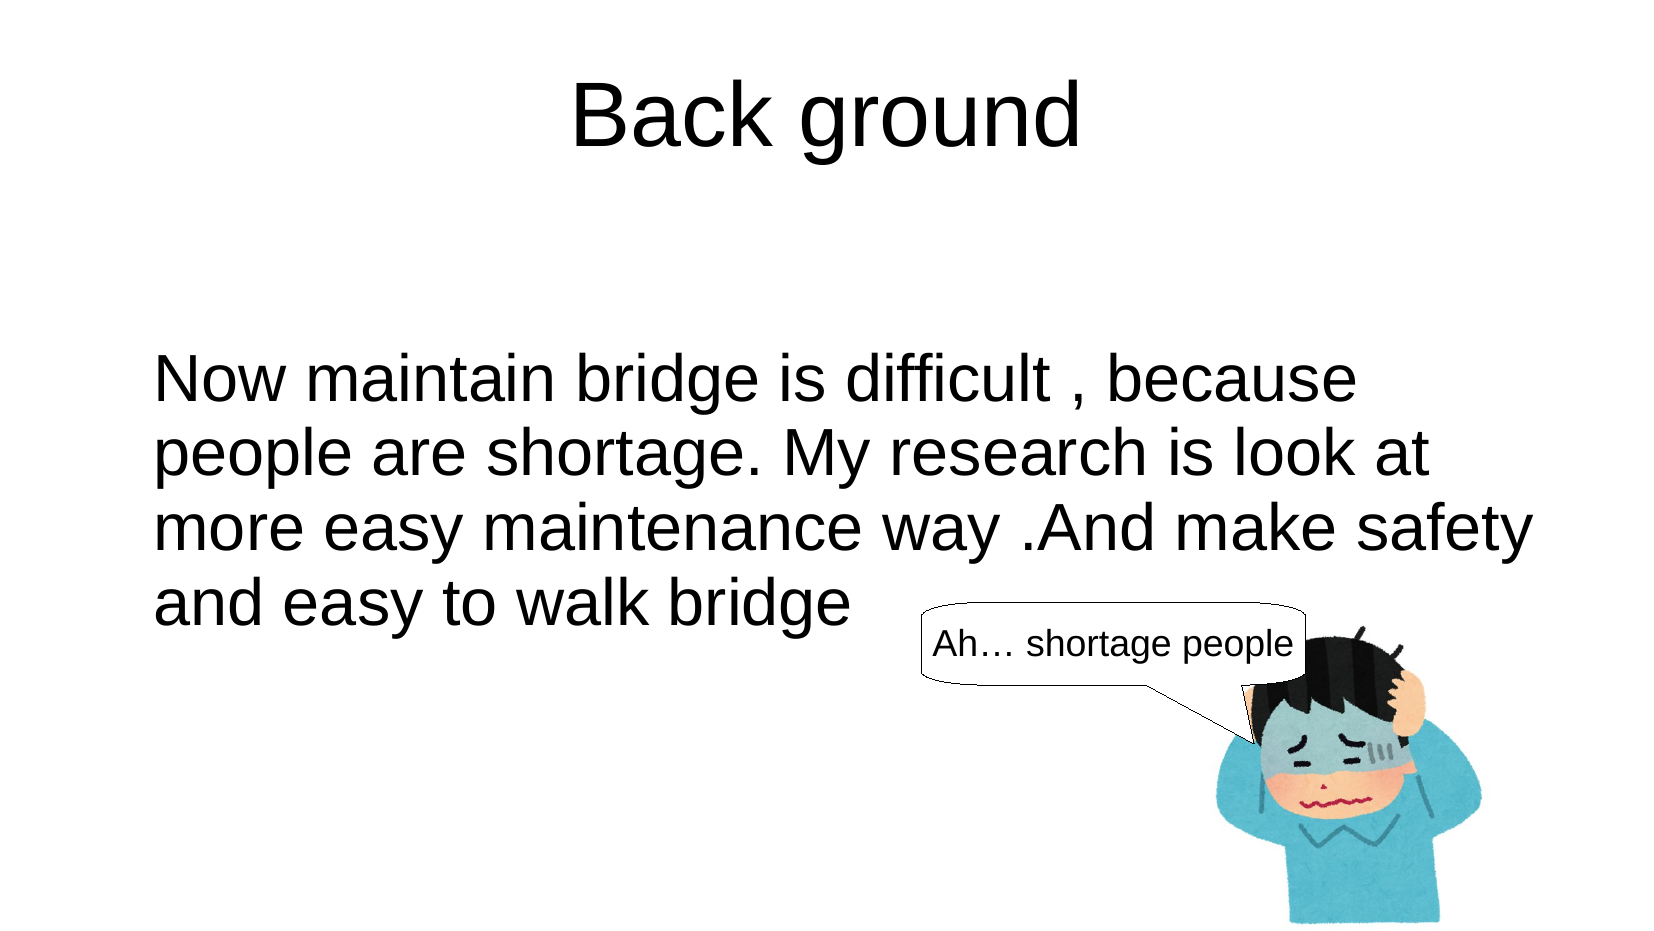

# Back ground
Now maintain bridge is difficult , because people are shortage. My research is look at more easy maintenance way .And make safety and easy to walk bridge
Ah… shortage people